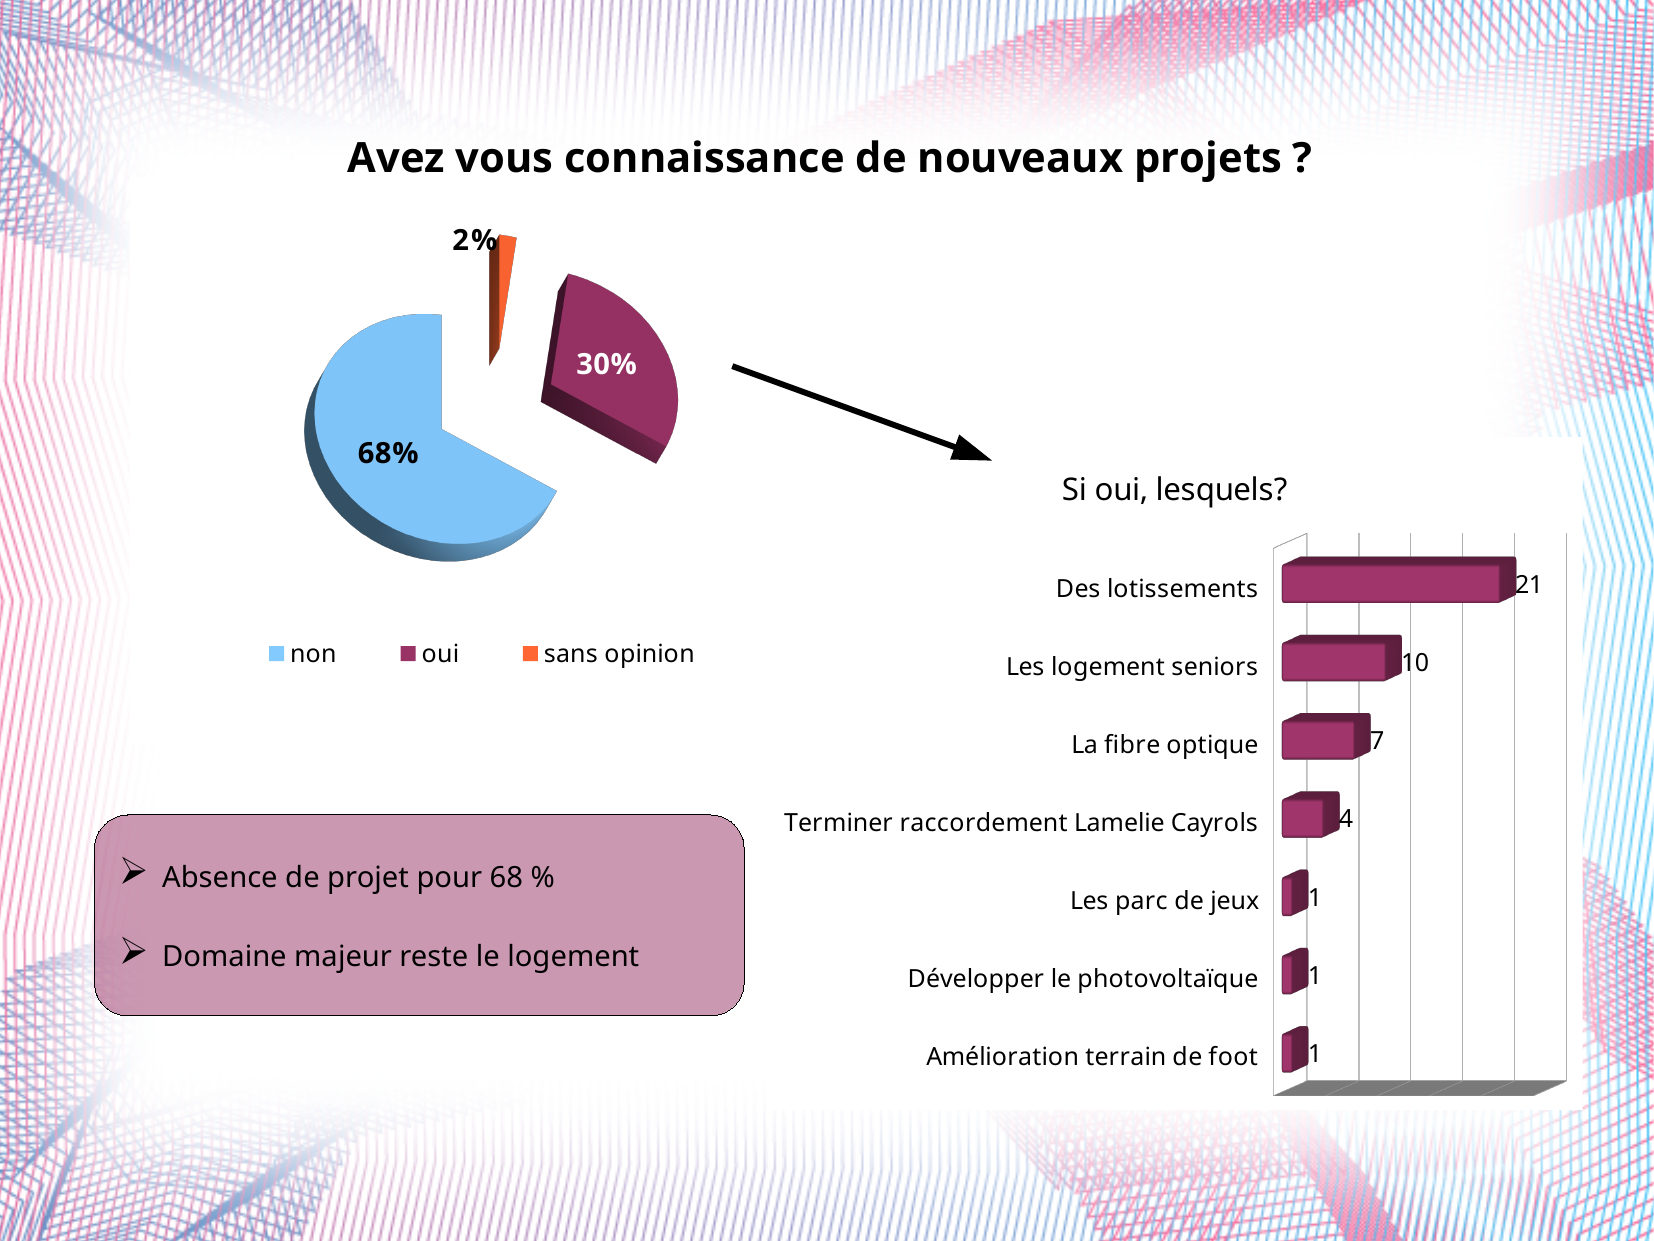

# Avez vous connaissance de nouveaux projets ?
[unsupported chart]
[unsupported chart]
 Absence de projet pour 68 %
 Domaine majeur reste le logement